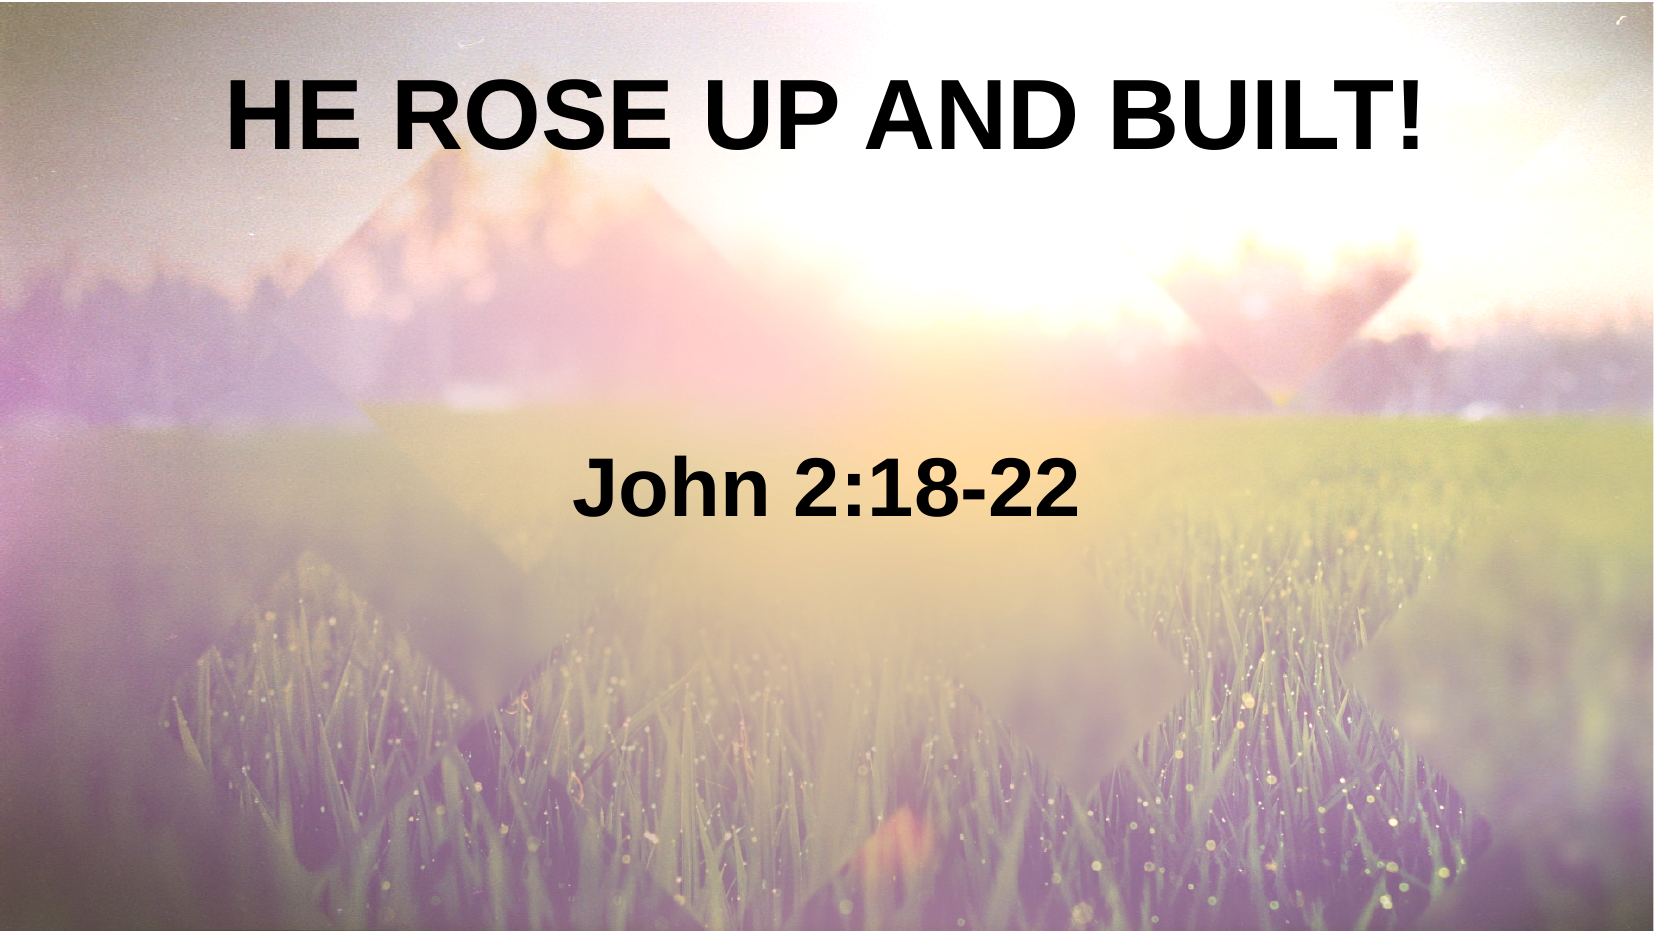

# HE ROSE UP AND BUILT!
John 2:18-22